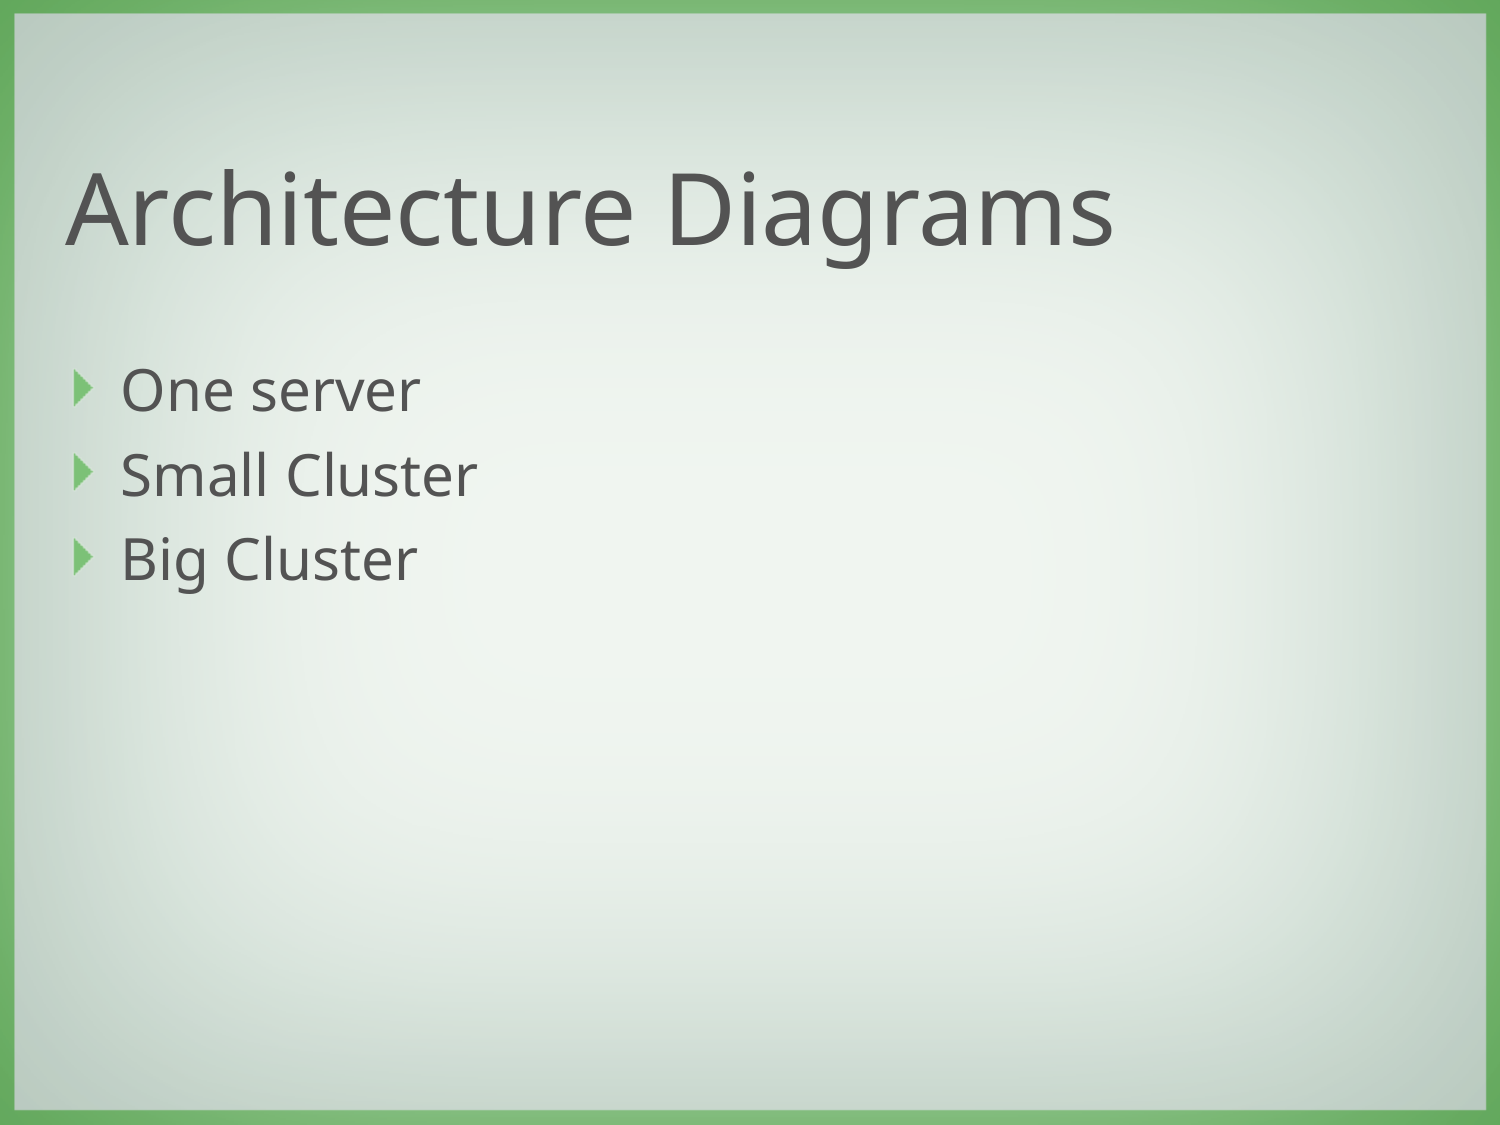

# Architecture Diagrams
One server
Small Cluster
Big Cluster